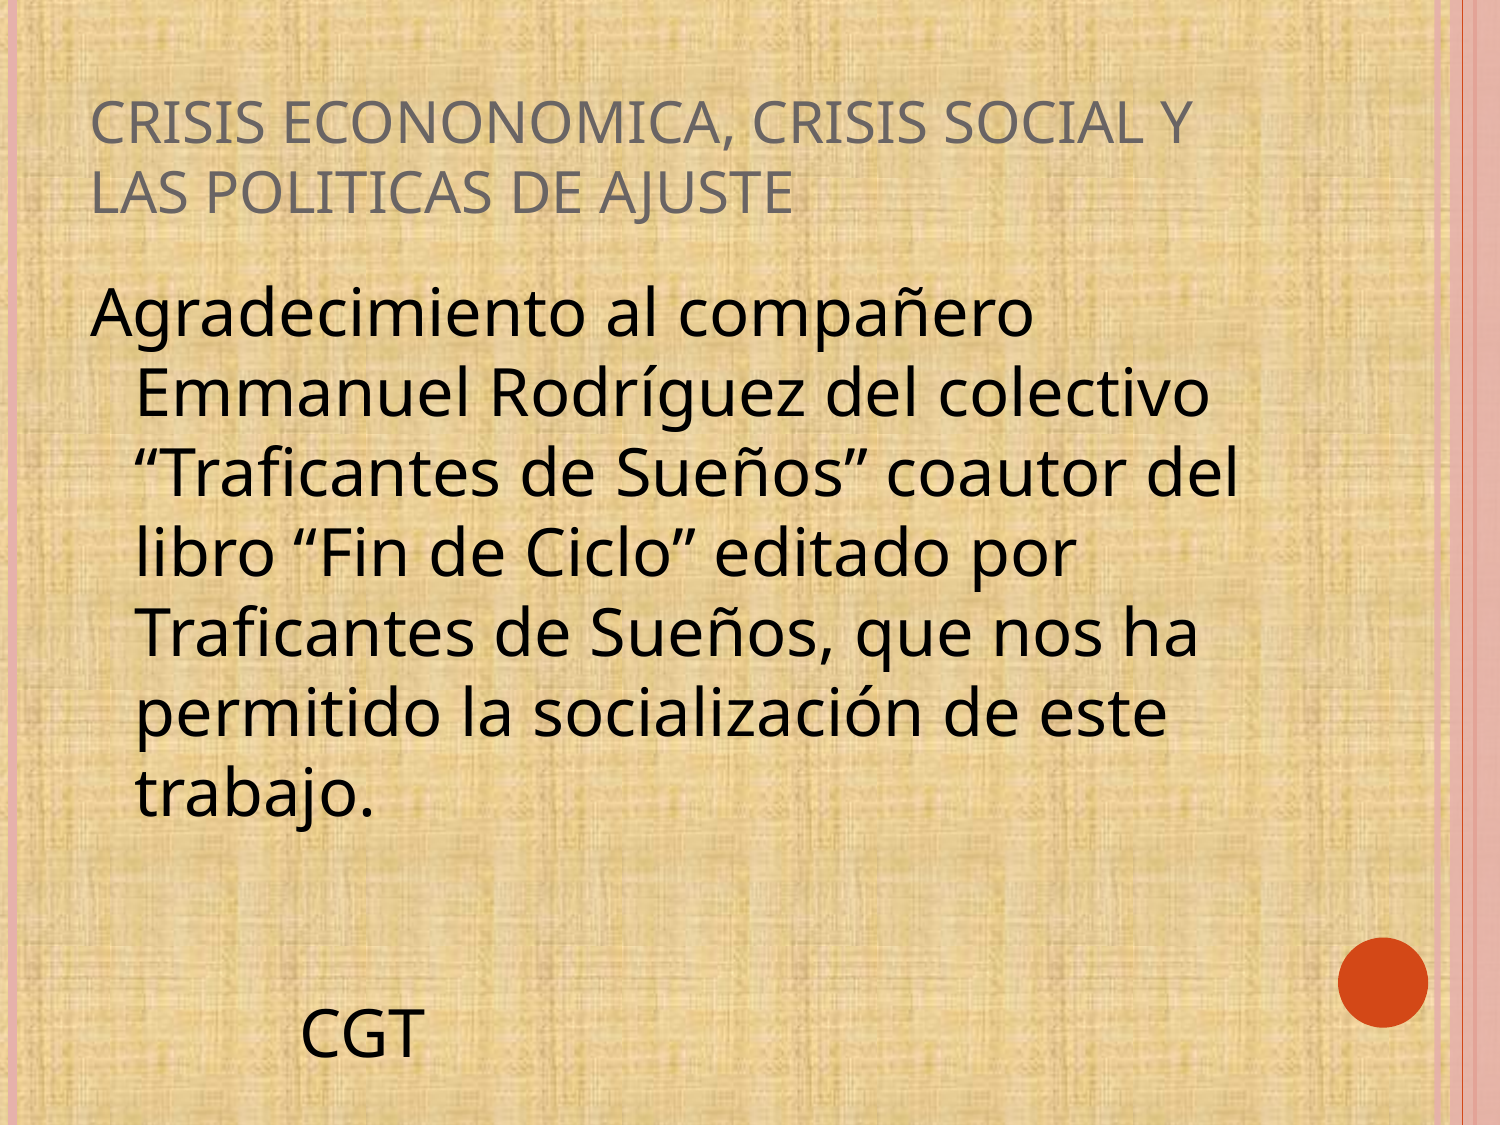

# CRISIS ECONONOMICA, CRISIS SOCIAL Y LAS POLITICAS DE AJUSTE
Agradecimiento al compañero Emmanuel Rodríguez del colectivo “Traficantes de Sueños” coautor del libro “Fin de Ciclo” editado por Traficantes de Sueños, que nos ha permitido la socialización de este trabajo.
CGT